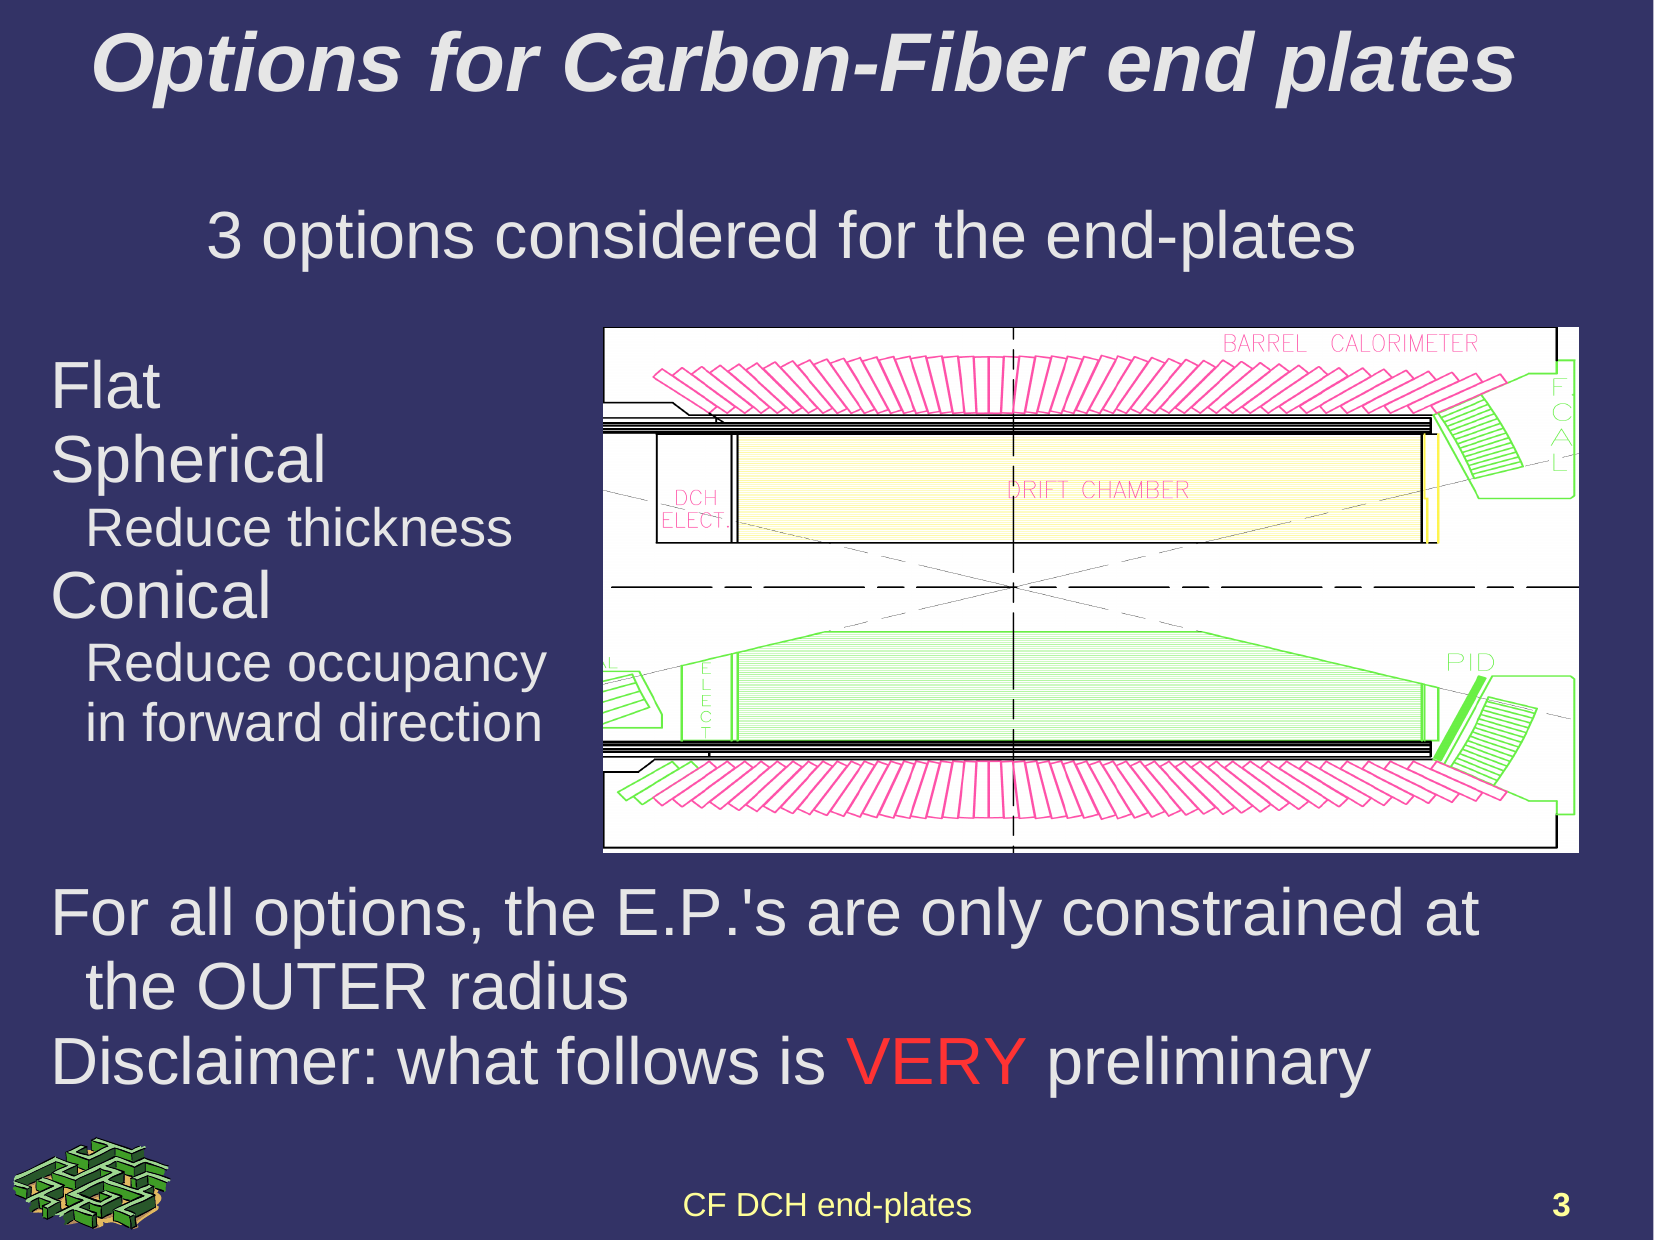

Options for Carbon-Fiber end plates
# 3 options considered for the end-plates
Flat
Spherical
Reduce thickness
Conical
Reduce occupancy
in forward direction
For all options, the E.P.'s are only constrained at the OUTER radius
Disclaimer: what follows is VERY preliminary
CF DCH end-plates
3